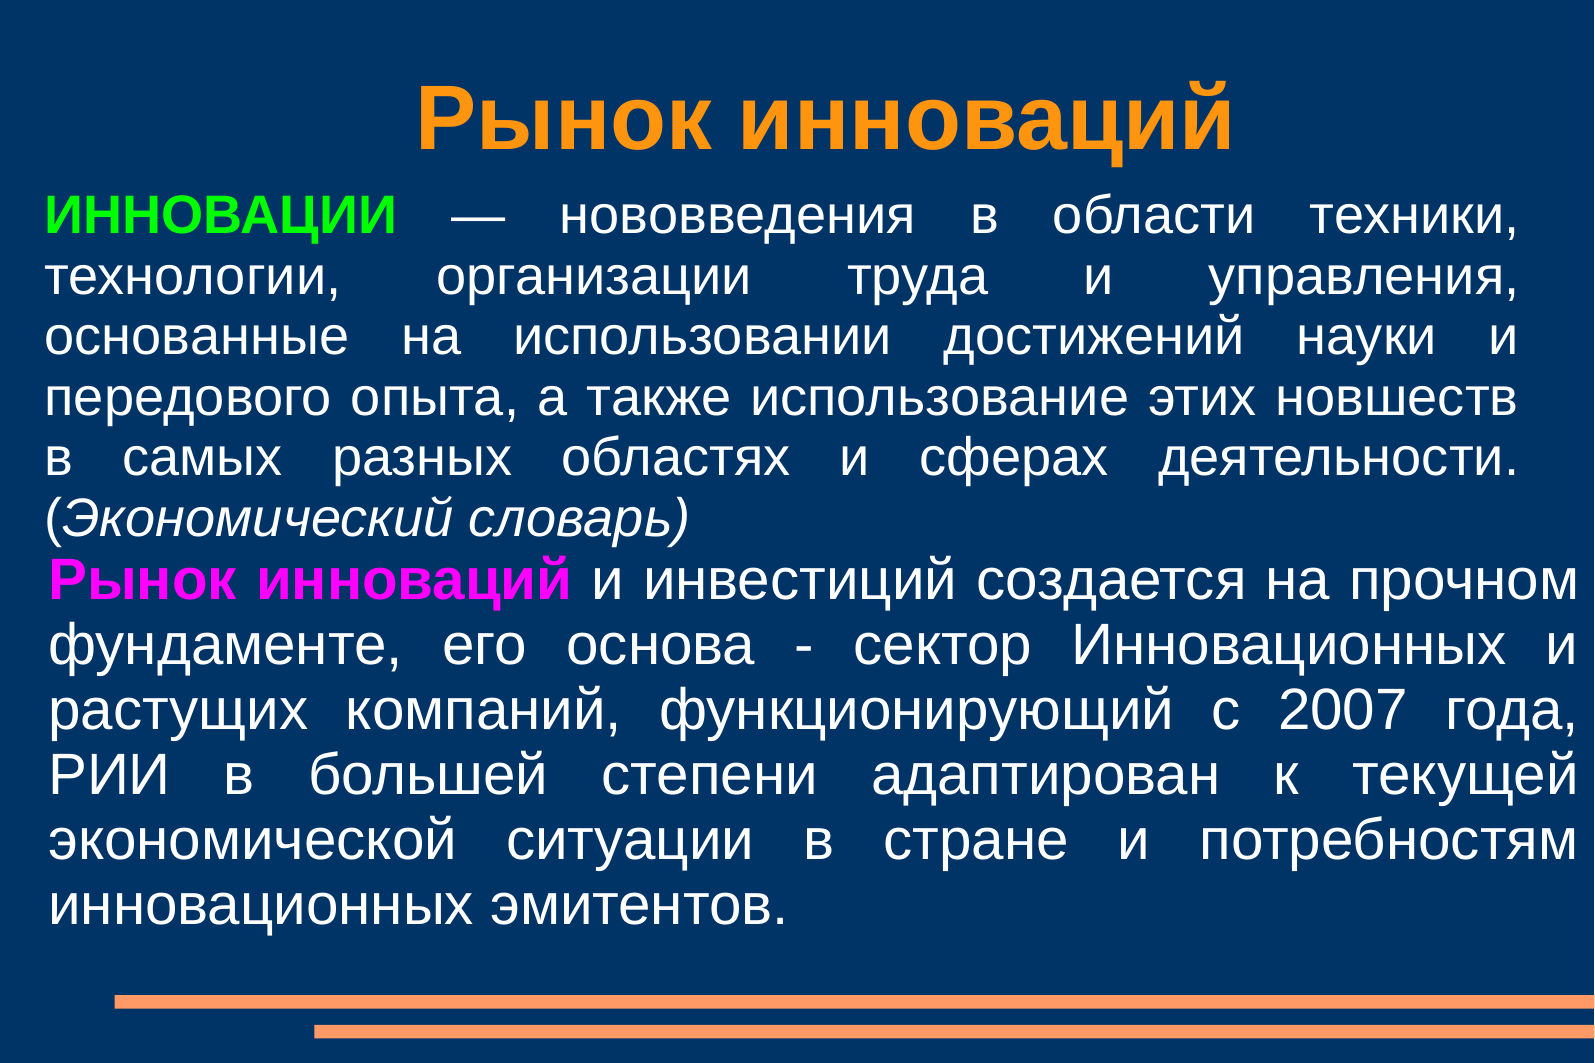

Рынок инноваций
ИННОВАЦИИ — нововведения в области техники, технологии, организации труда и управления, основанные на использовании достижений науки и передового опыта, а также использование этих новшеств в самых разных областях и сферах деятельности. (Экономический словарь)
Рынок инноваций и инвестиций создается на прочном фундаменте, его основа - сектор Инновационных и растущих компаний, функционирующий с 2007 года, РИИ в большей степени адаптирован к текущей экономической ситуации в стране и потребностям инновационных эмитентов.